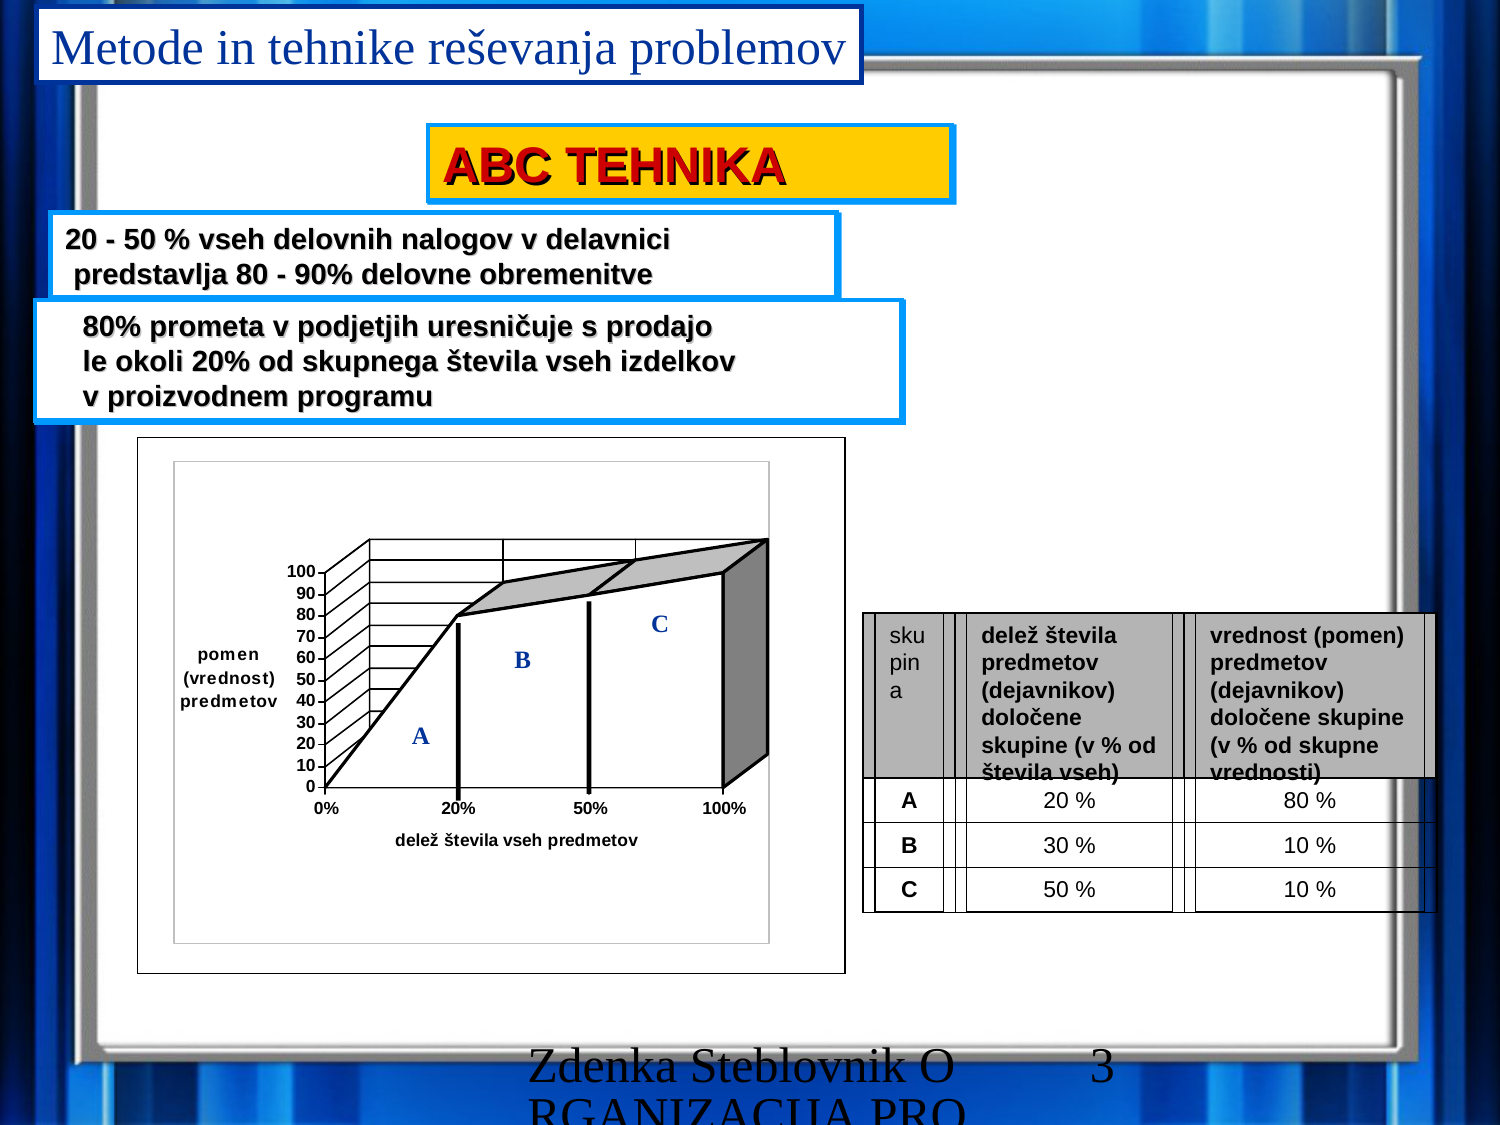

Metode in tehnike reševanja problemov
ABC TEHNIKA
20 - 50 % vseh delovnih nalogov v delavnici
 predstavlja 80 - 90% delovne obremenitve
 80% prometa v podjetjih uresničuje s prodajo
 le okoli 20% od skupnega števila vseh izdelkov
 v proizvodnem programu
C
B
A
skupina
delež števila predmetov (dejavnikov) določene skupine (v % od števila vseh)
vrednost (pomen) predmetov (dejavnikov) določene skupine (v % od skupne vrednosti)
A
20 %
80 %
B
30 %
10 %
C
50 %
10 %
Zdenka Steblovnik ORGANIZACIJA PROIZVODNJE 2
3